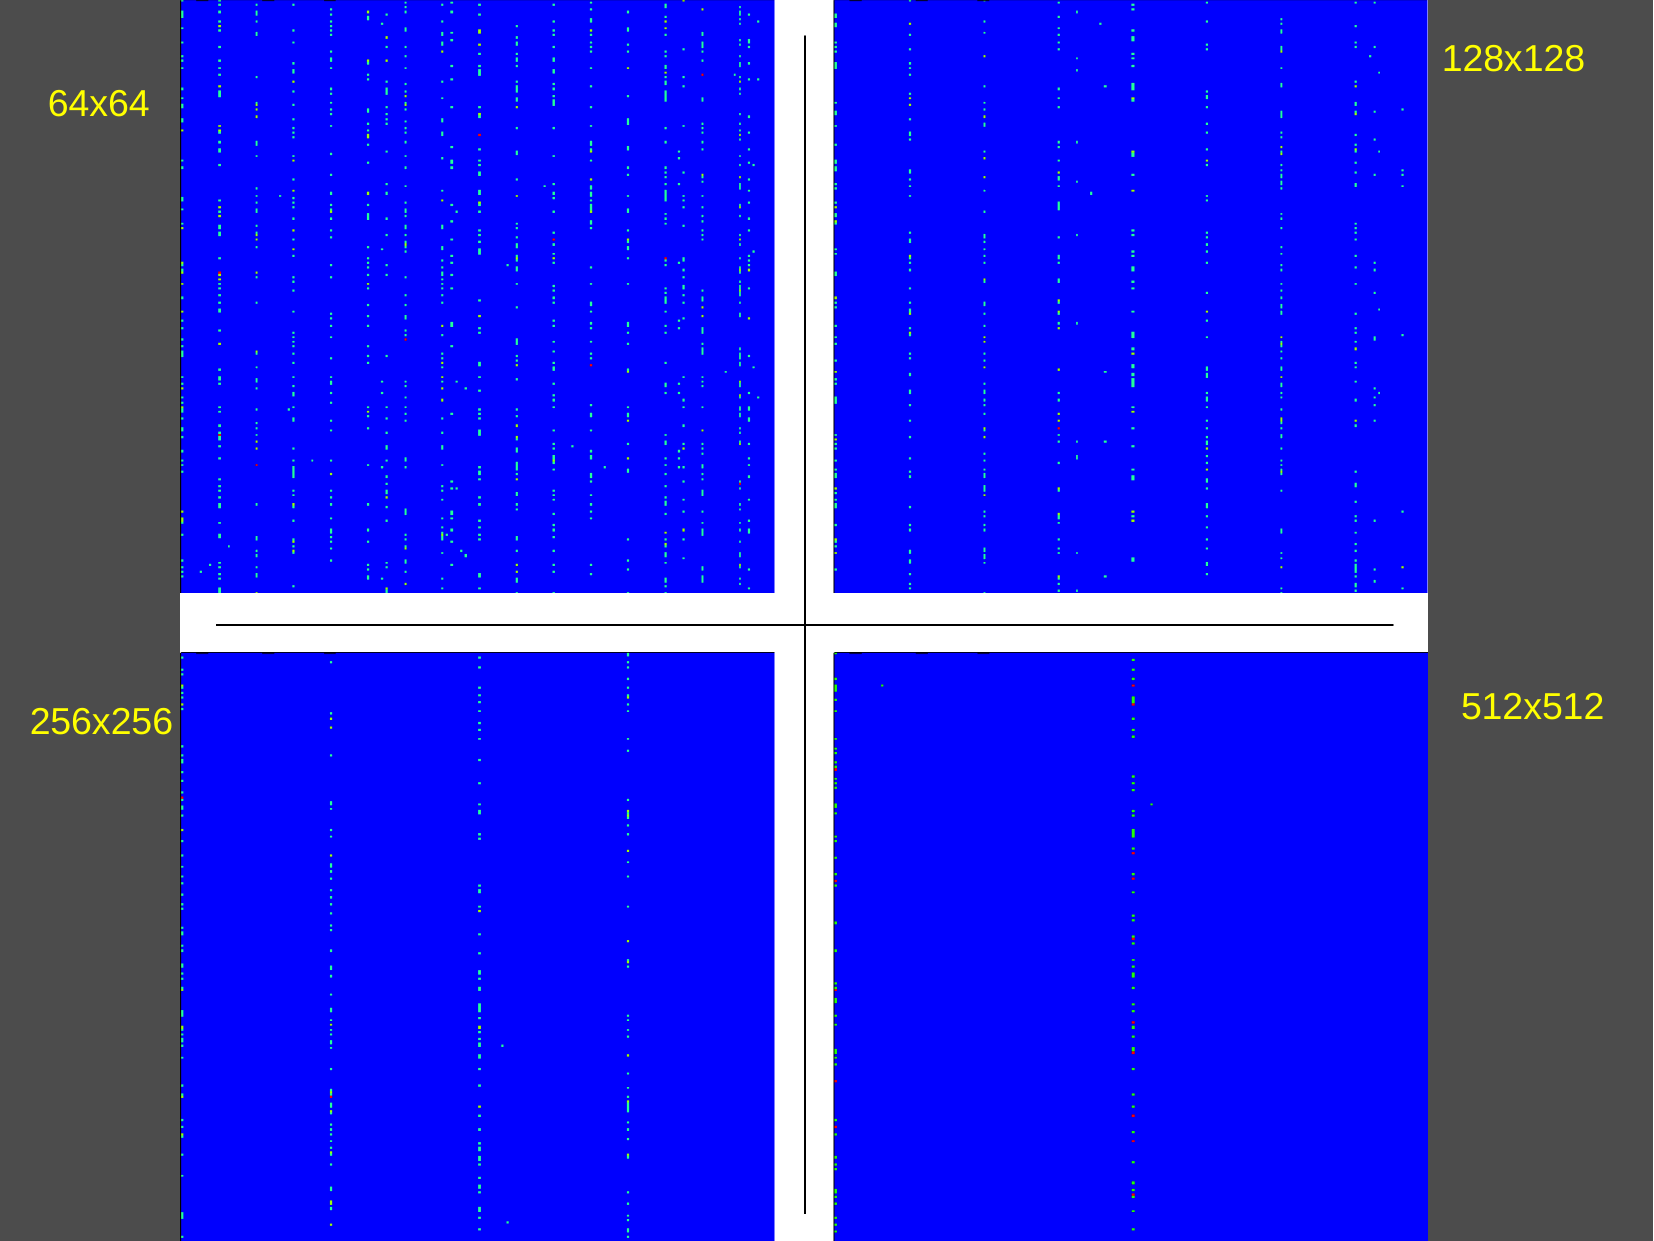

128x128
# Natural Domain Overlay
64x64
512x512
256x256